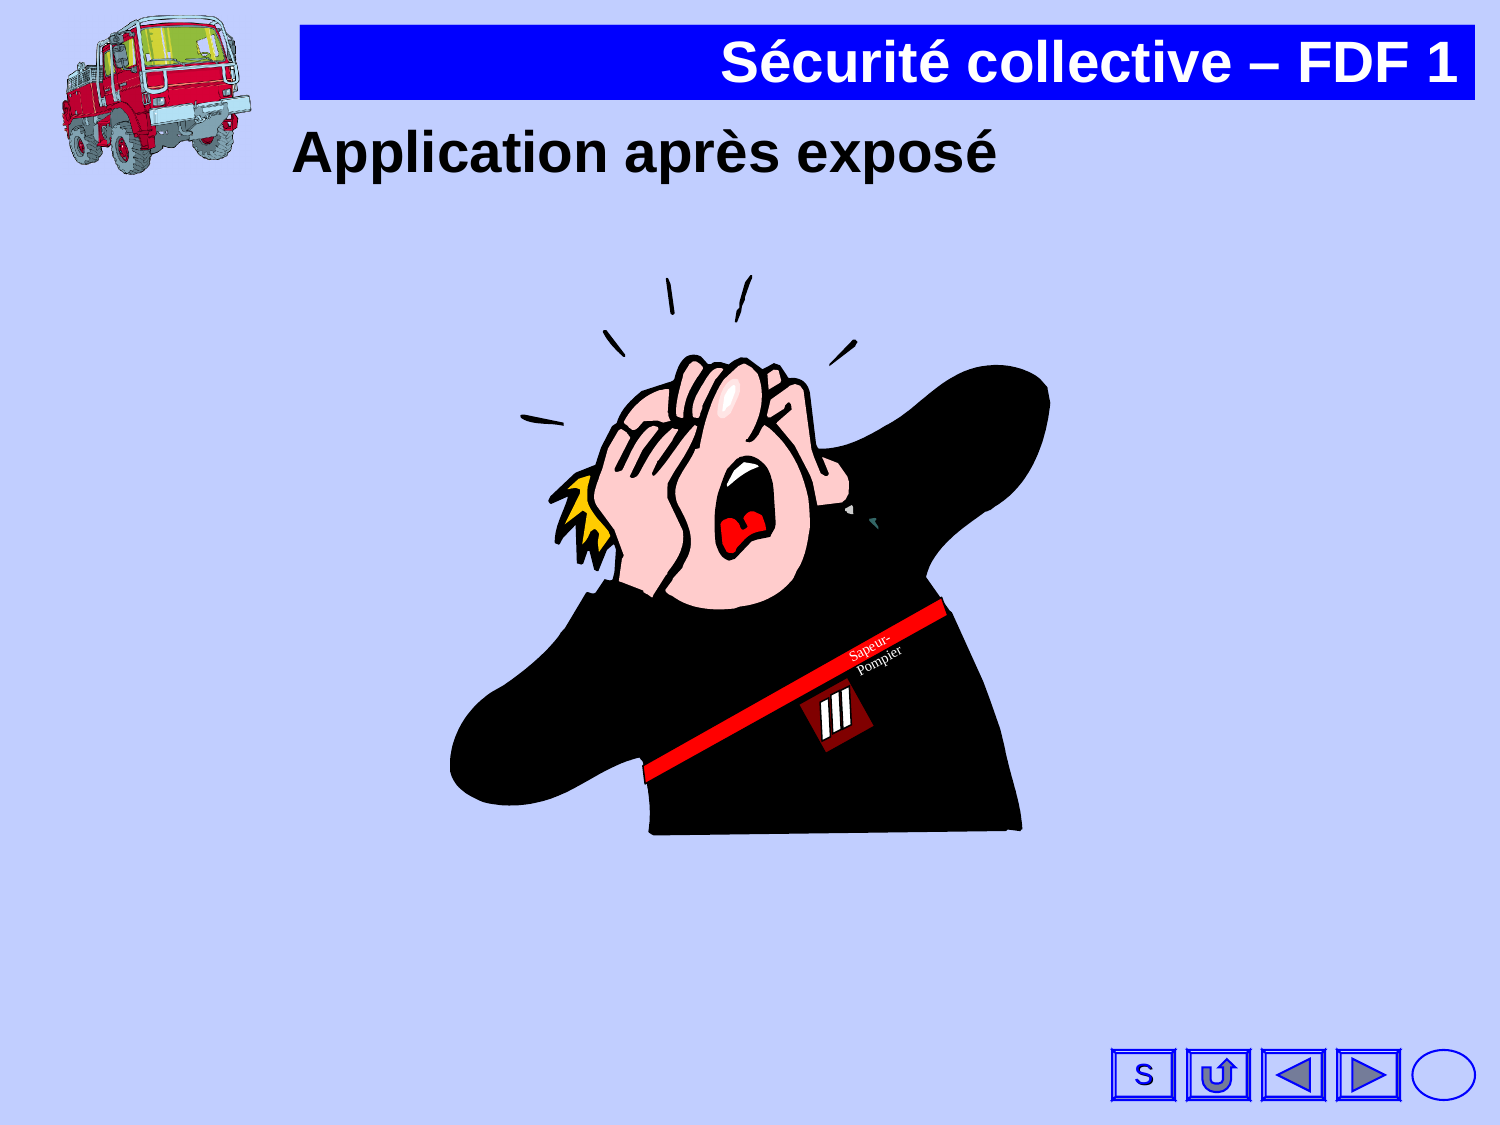

Sécurité collective – FDF 1
Application après exposé
Sapeur-Pompier